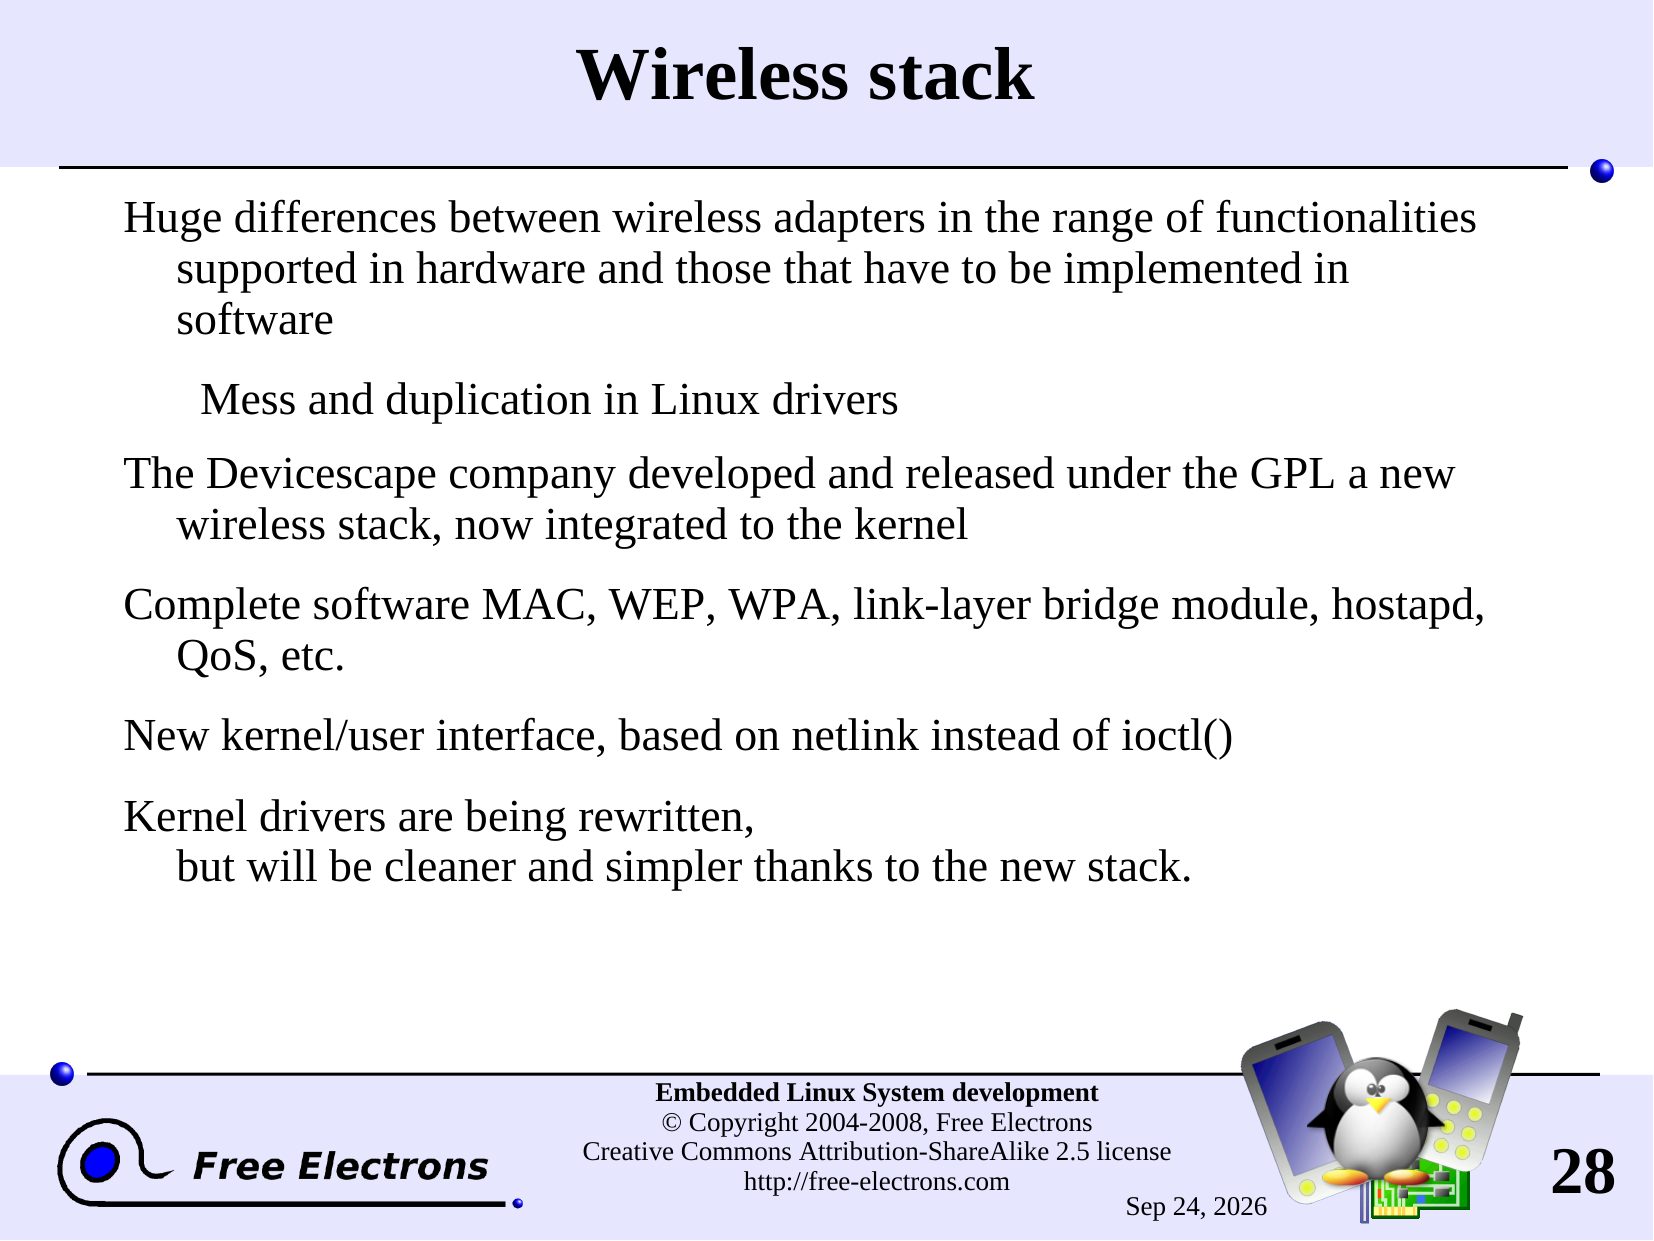

# Wireless stack
Huge differences between wireless adapters in the range of functionalities supported in hardware and those that have to be implemented in software
Mess and duplication in Linux drivers
The Devicescape company developed and released under the GPL a new wireless stack, now integrated to the kernel
Complete software MAC, WEP, WPA, link-layer bridge module, hostapd, QoS, etc.
New kernel/user interface, based on netlink instead of ioctl()
Kernel drivers are being rewritten,
but will be cleaner and simpler thanks to the new stack.